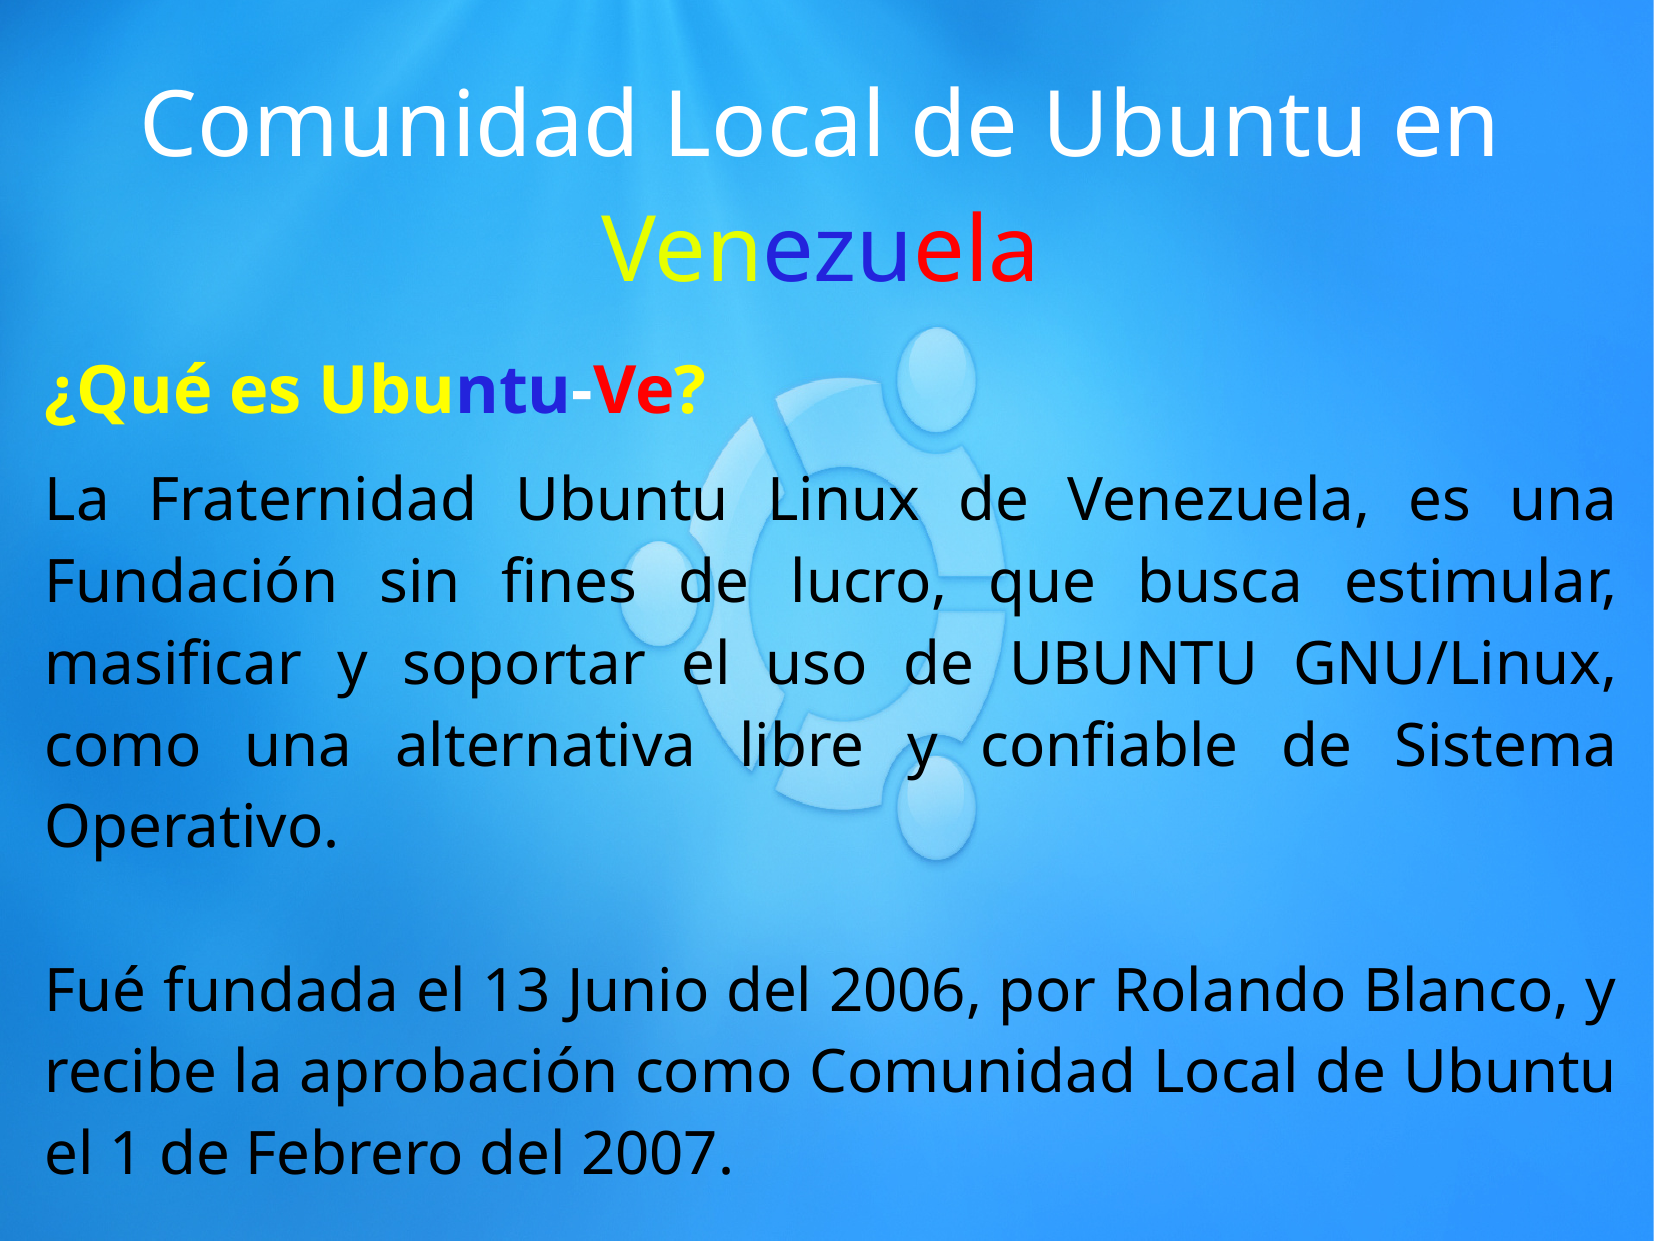

# Comunidad Local de Ubuntu en Venezuela
¿Qué es Ubuntu-Ve?
La Fraternidad Ubuntu Linux de Venezuela, es una Fundación sin fines de lucro, que busca estimular, masificar y soportar el uso de UBUNTU GNU/Linux, como una alternativa libre y confiable de Sistema Operativo.
Fué fundada el 13 Junio del 2006, por Rolando Blanco, y recibe la aprobación como Comunidad Local de Ubuntu el 1 de Febrero del 2007.